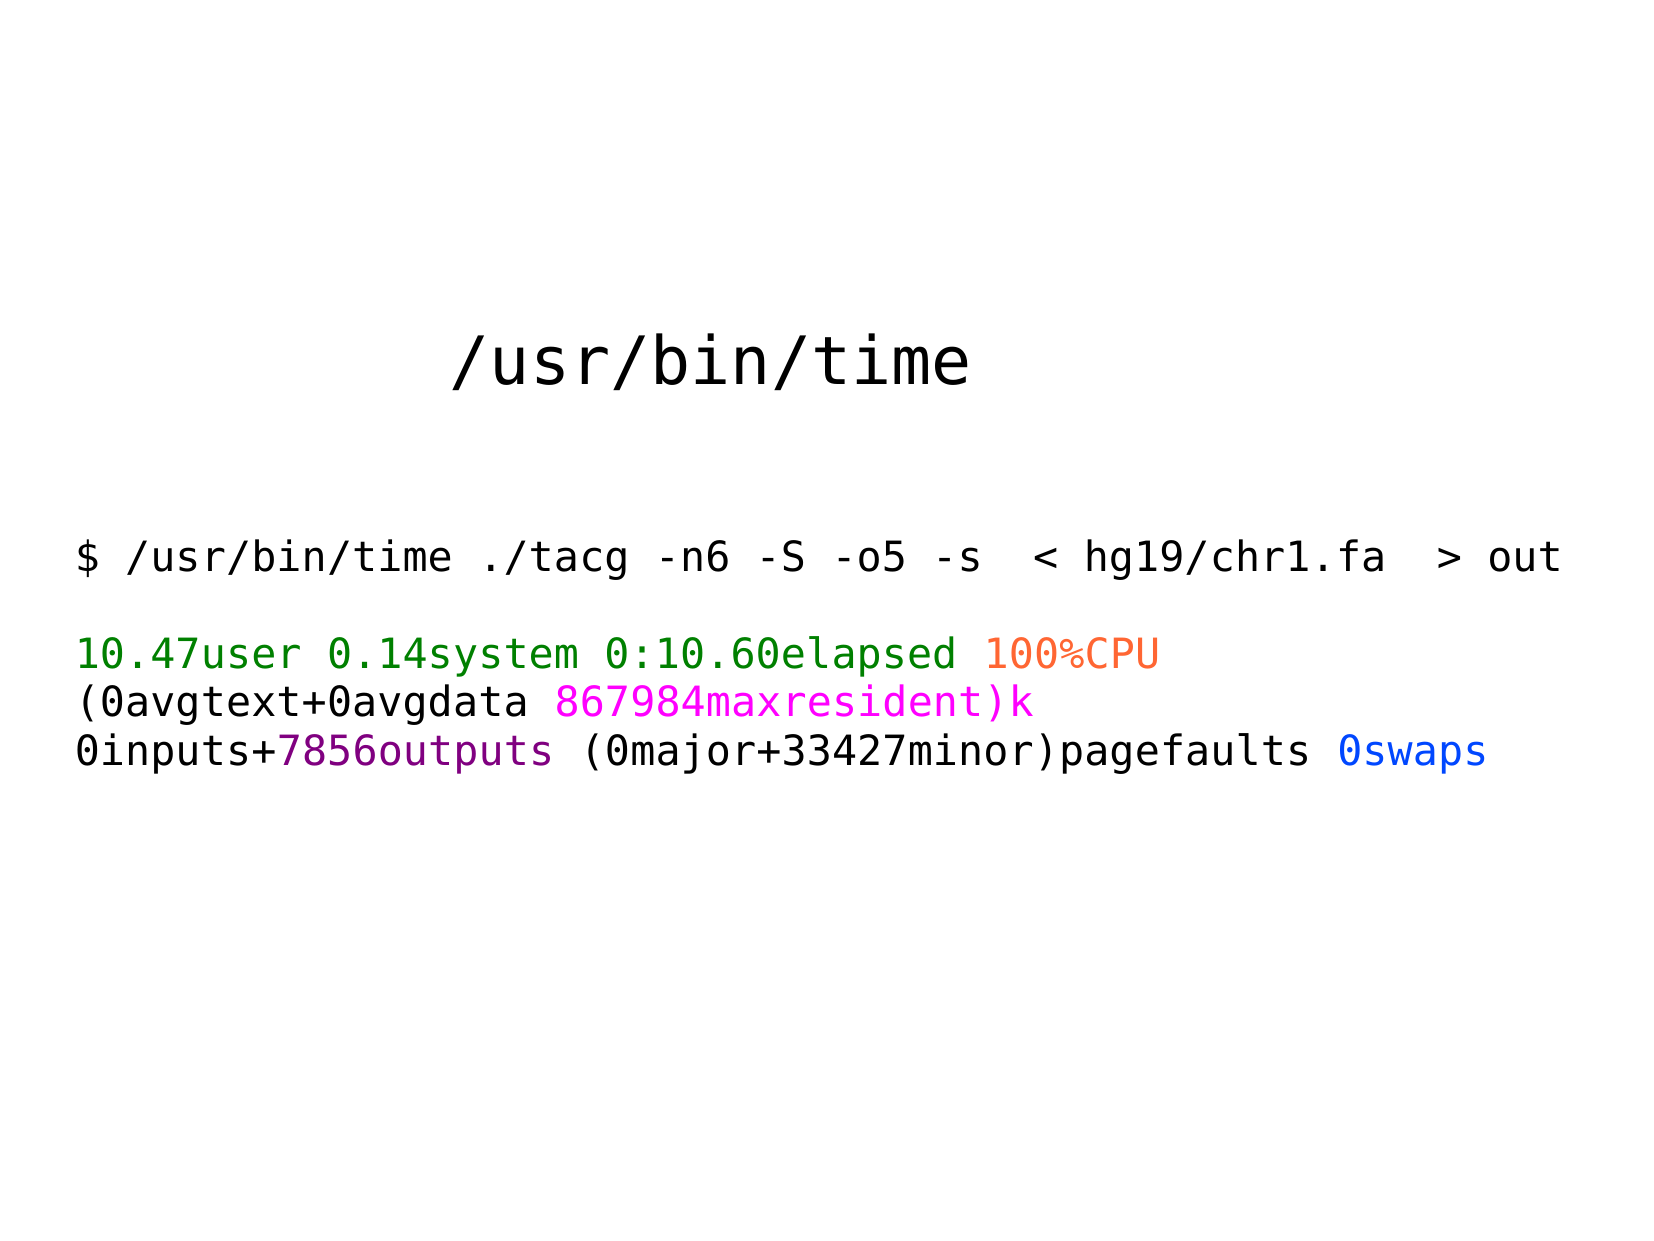

/usr/bin/time
$ /usr/bin/time ./tacg -n6 -S -o5 -s < hg19/chr1.fa > out
10.47user 0.14system 0:10.60elapsed 100%CPU (0avgtext+0avgdata 867984maxresident)k
0inputs+7856outputs (0major+33427minor)pagefaults 0swaps